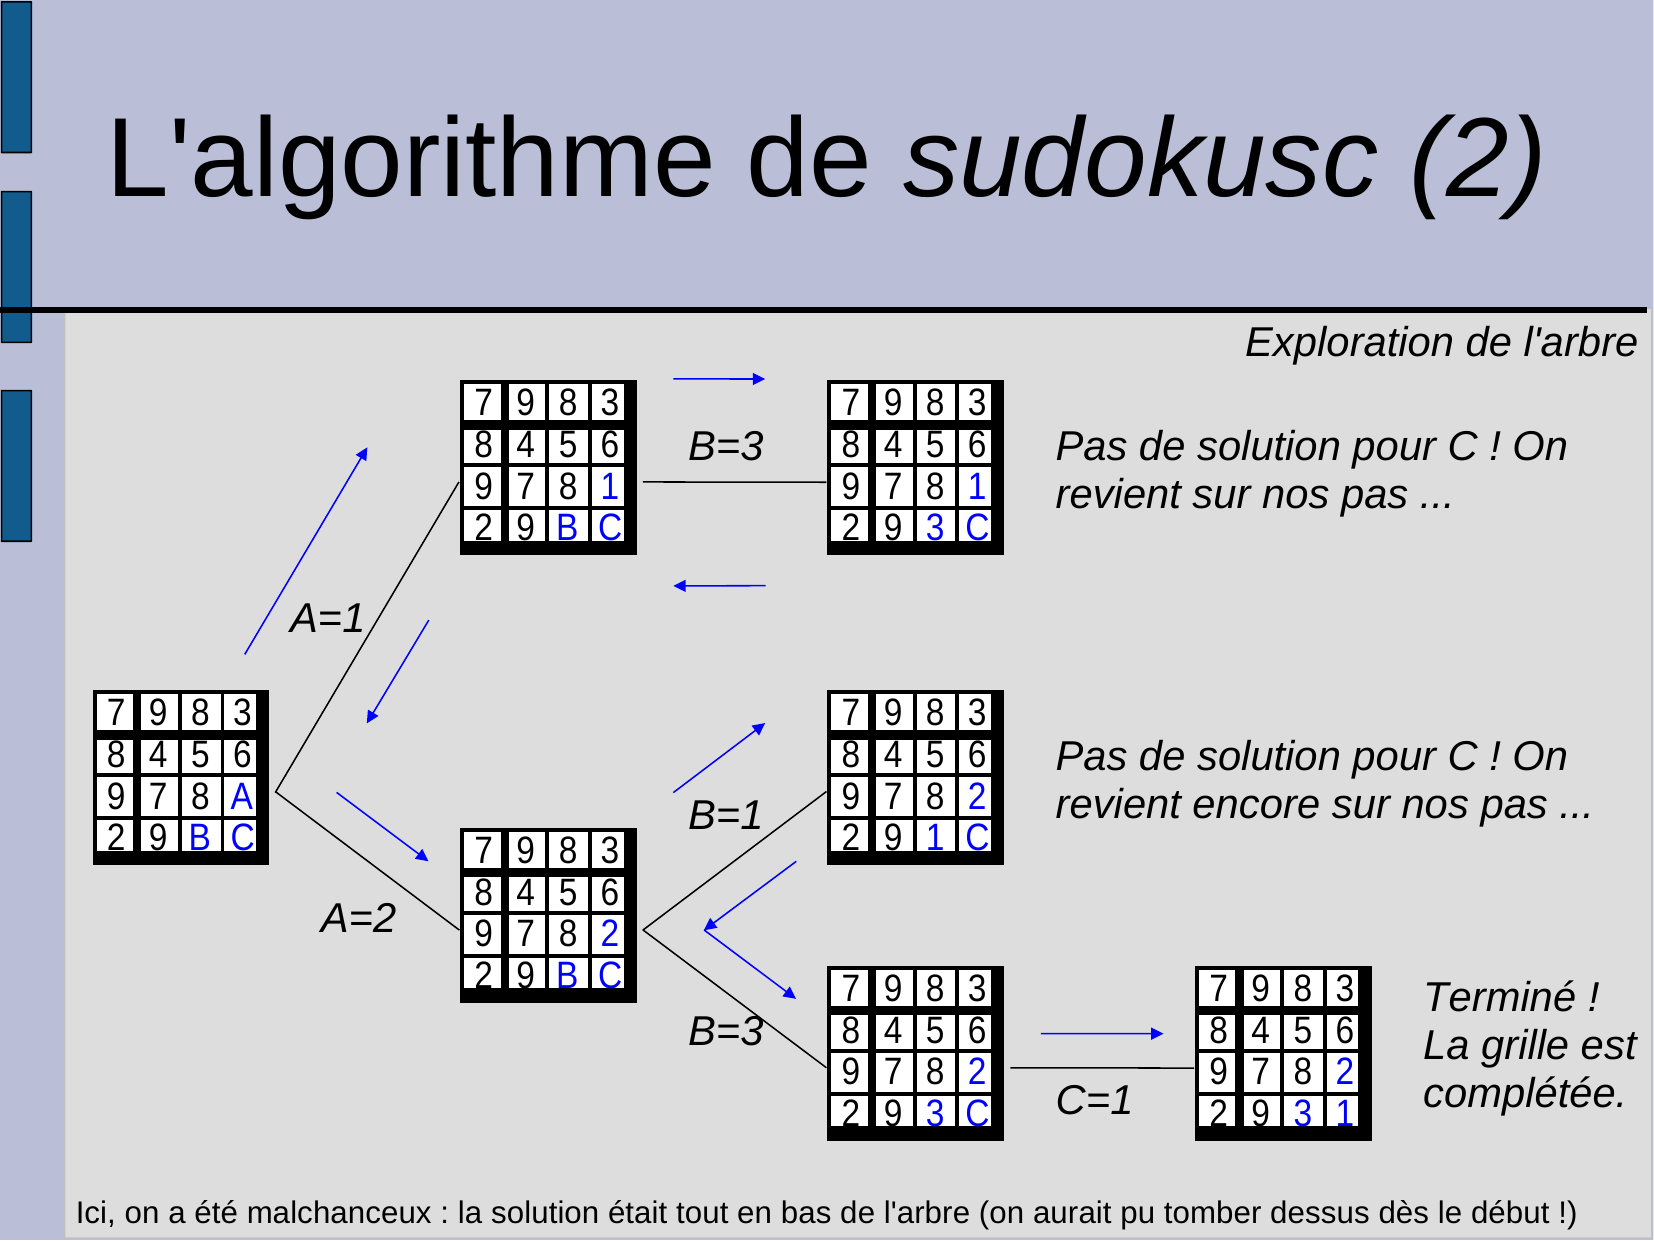

L'algorithme de sudokusc (2)
Exploration de l'arbre
B=3
Pas de solution pour C ! On revient sur nos pas ...
A=1
Pas de solution pour C ! On revient encore sur nos pas ...
B=1
A=2
Terminé ! La grille est complétée.
B=3
C=1
Ici, on a été malchanceux : la solution était tout en bas de l'arbre (on aurait pu tomber dessus dès le début !)